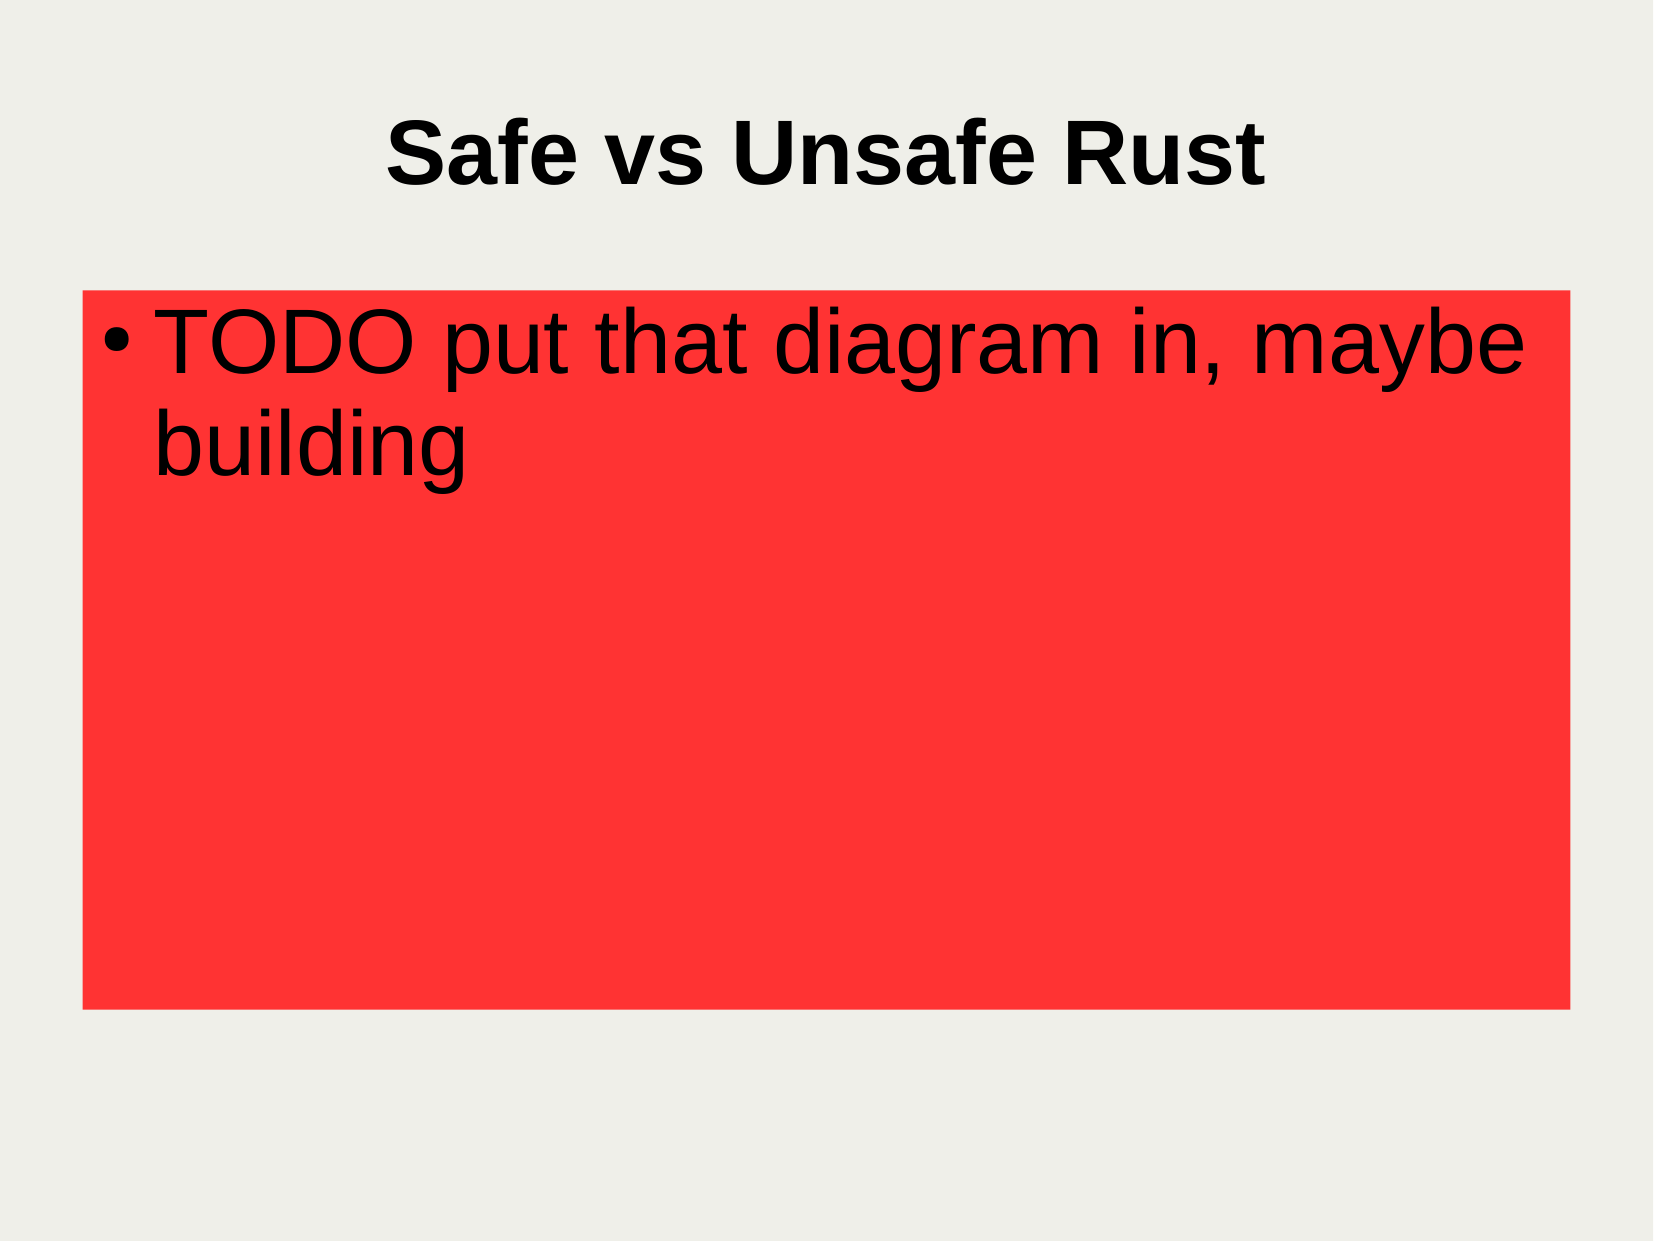

# Safe vs Unsafe Rust
TODO put that diagram in, maybe building